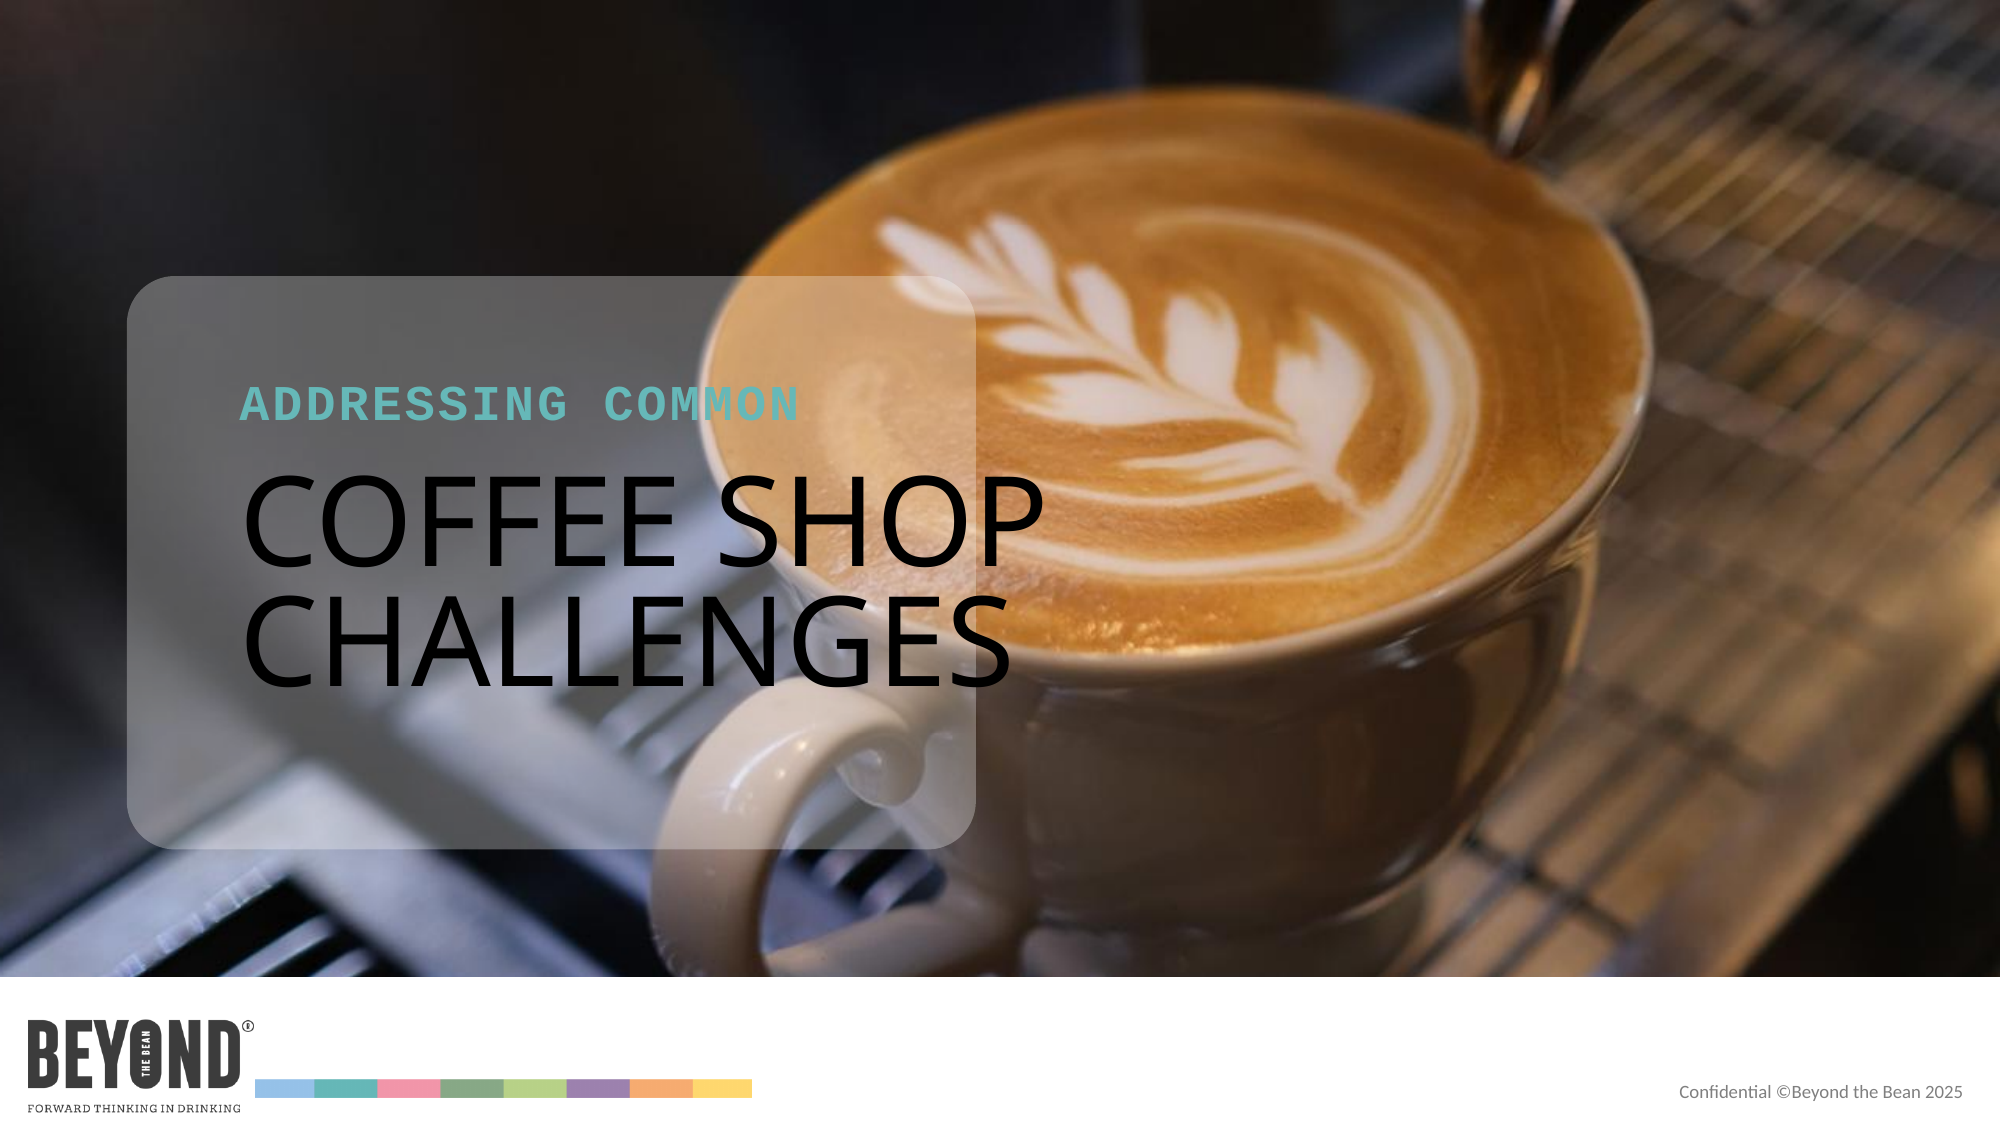

Addressing Common
coffee shop challenges
Confidential ©Beyond the Bean 2025